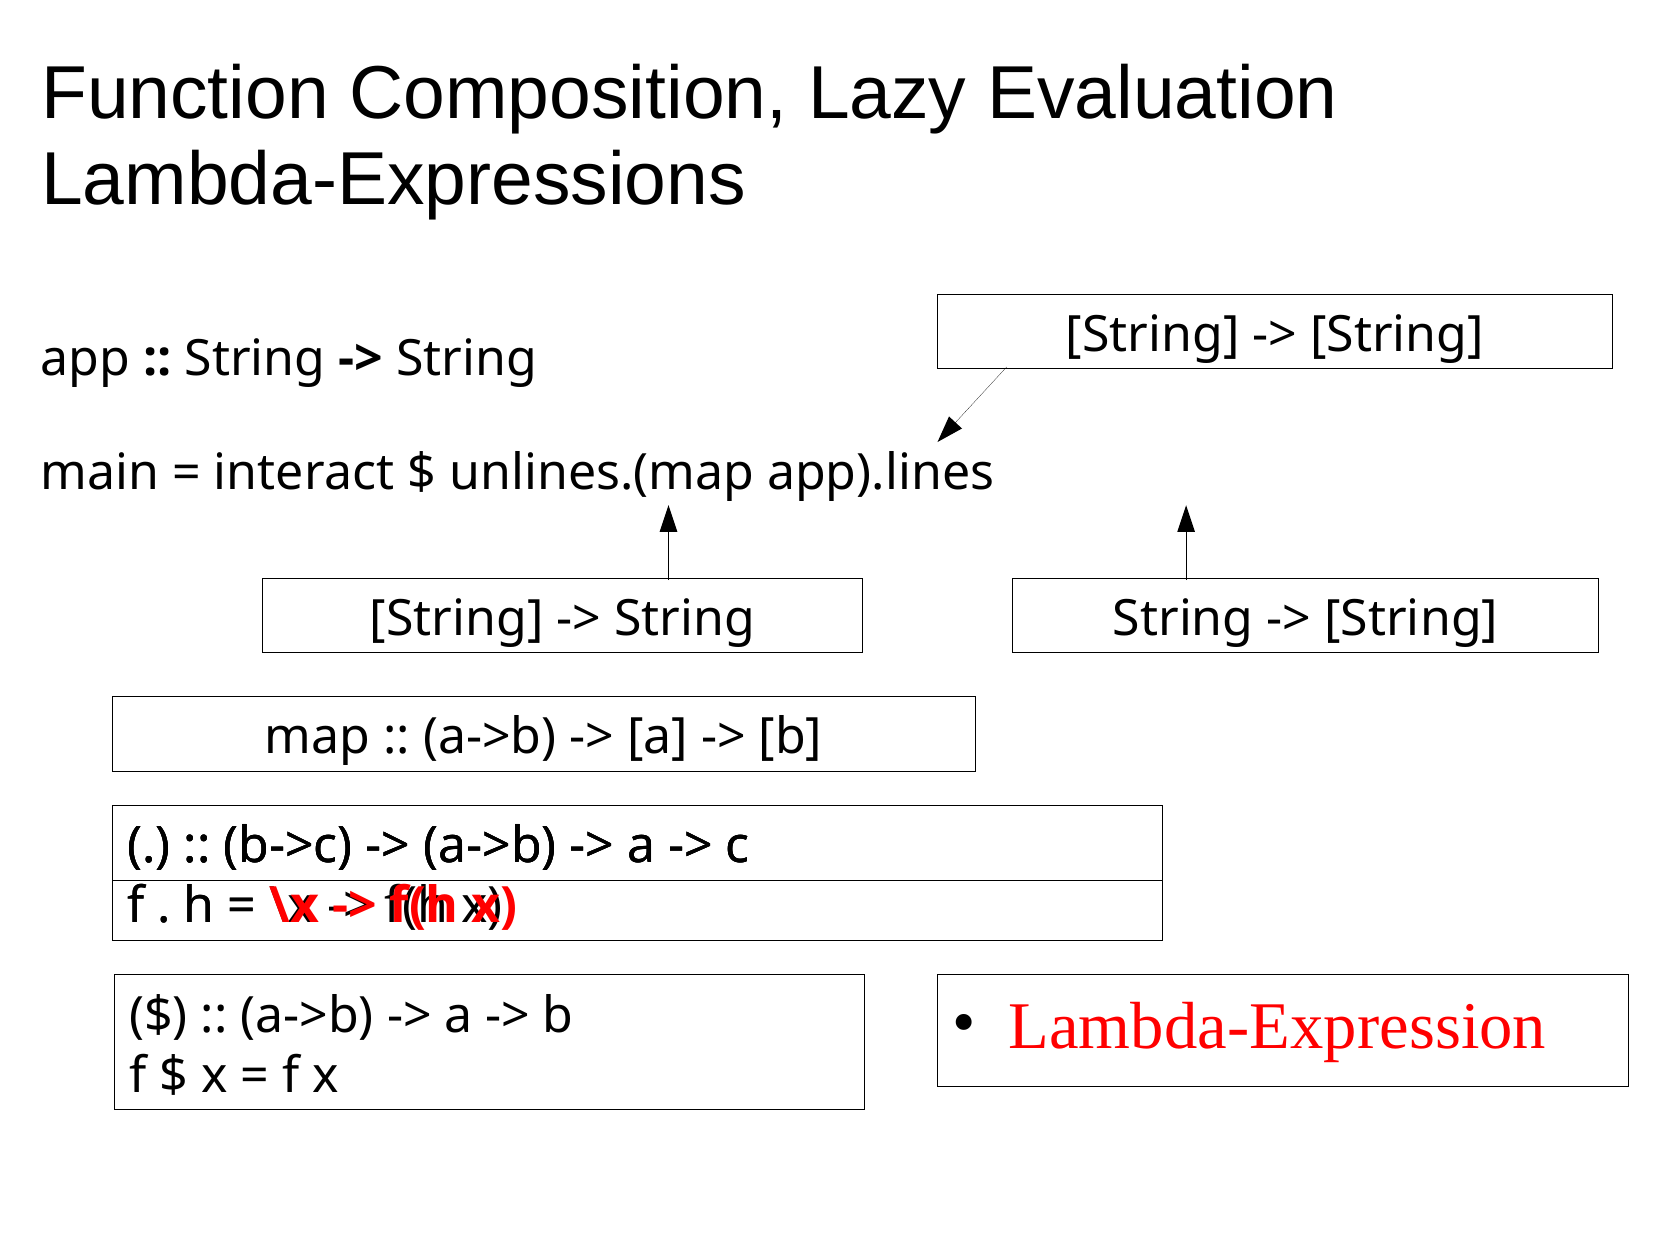

# Function Composition, Lazy Evaluation Lambda-Expressions
[String] -> [String]
app :: String -> String
main = interact $ unlines.(map app).lines
[String] -> String
String -> [String]
map :: (a->b) -> [a] -> [b]
(.) :: (b->c) -> (a->b) -> a -> c
f . h = \x -> f(h x)
(.) :: (b->c) -> (a->b) -> a -> c
f . h = \x -> f(h x)
Lambda-Expression
(.) :: (b->c) -> (a->b) -> a -> c
($) :: (a->b) -> a -> b
f $ x = f x